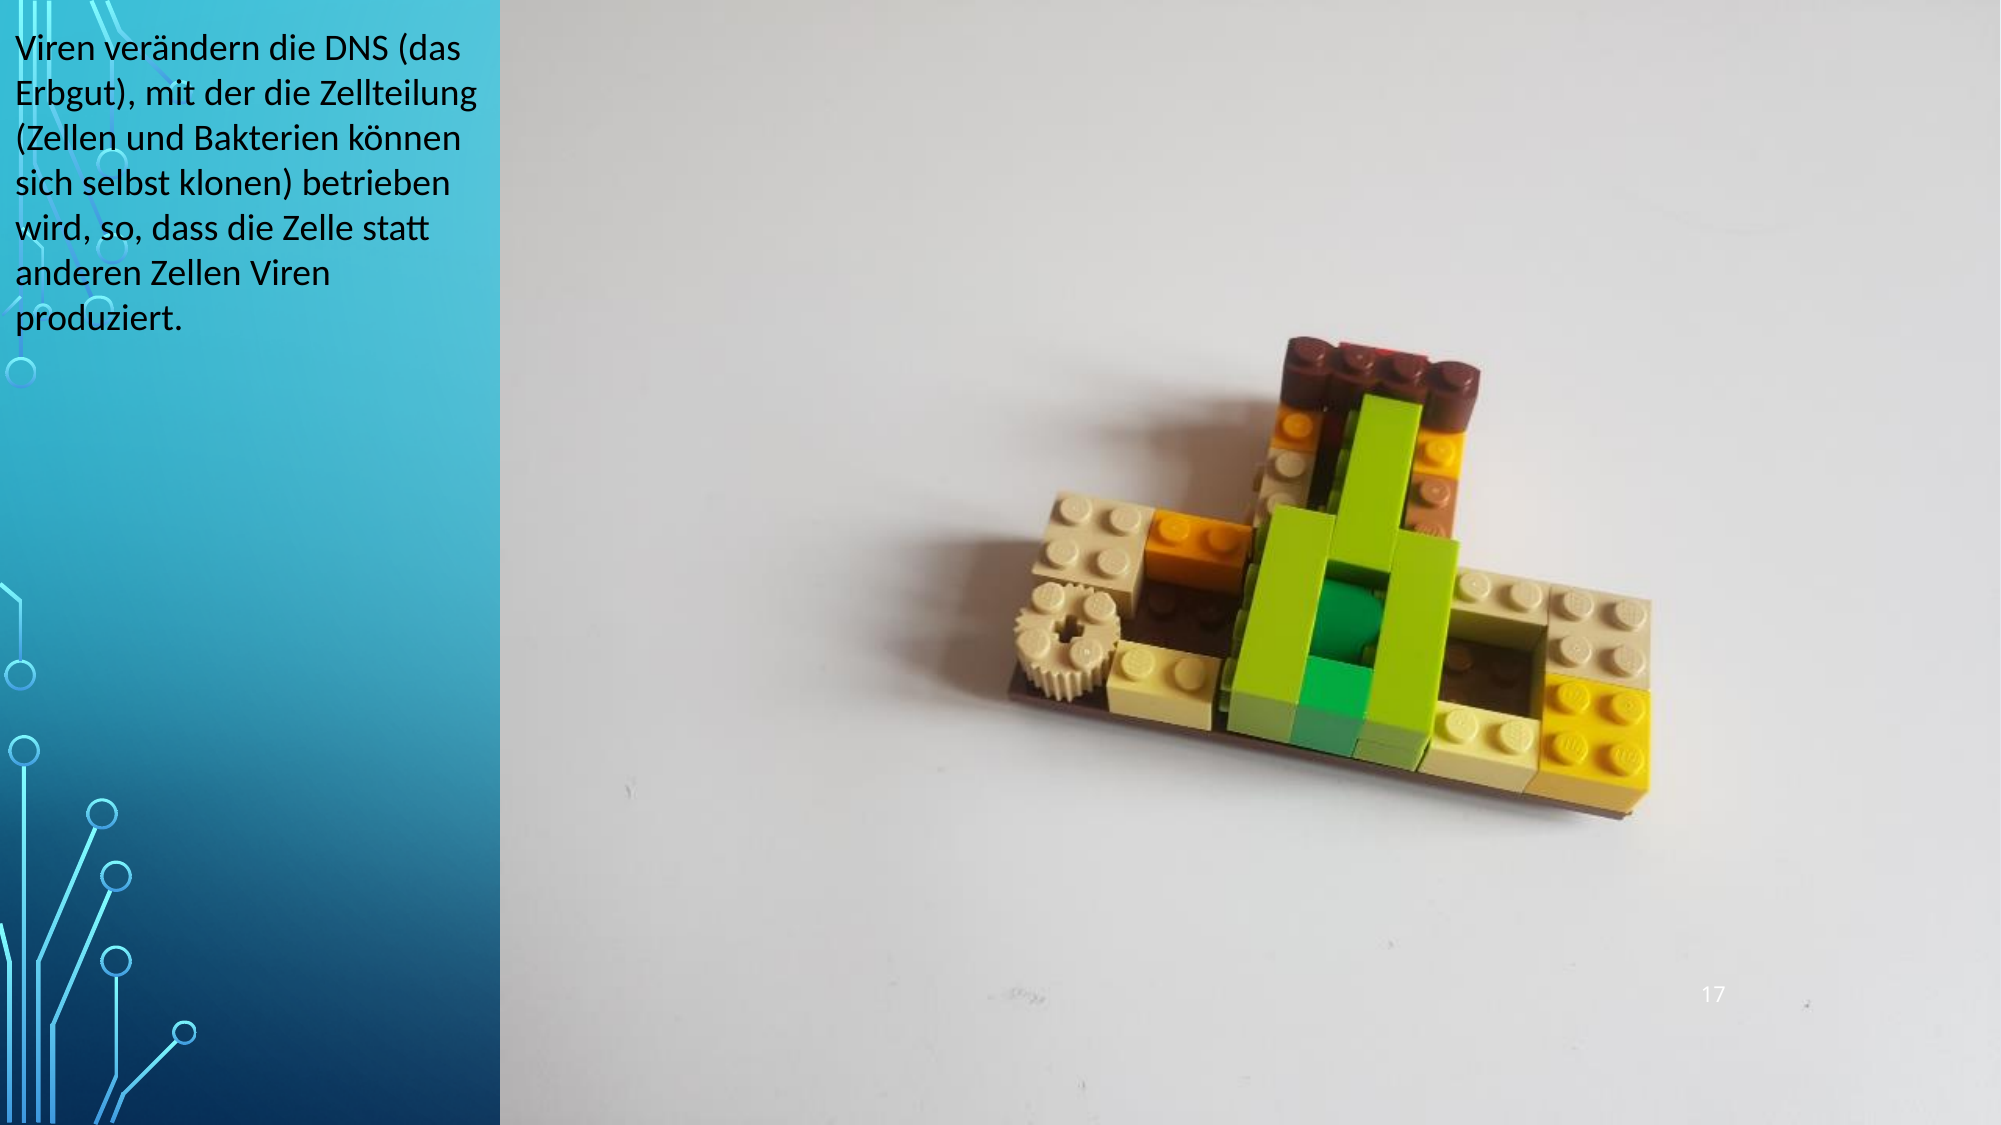

Viren verändern die DNS (das Erbgut), mit der die Zellteilung (Zellen und Bakterien können sich selbst klonen) betrieben wird, so, dass die Zelle statt anderen Zellen Viren produziert.